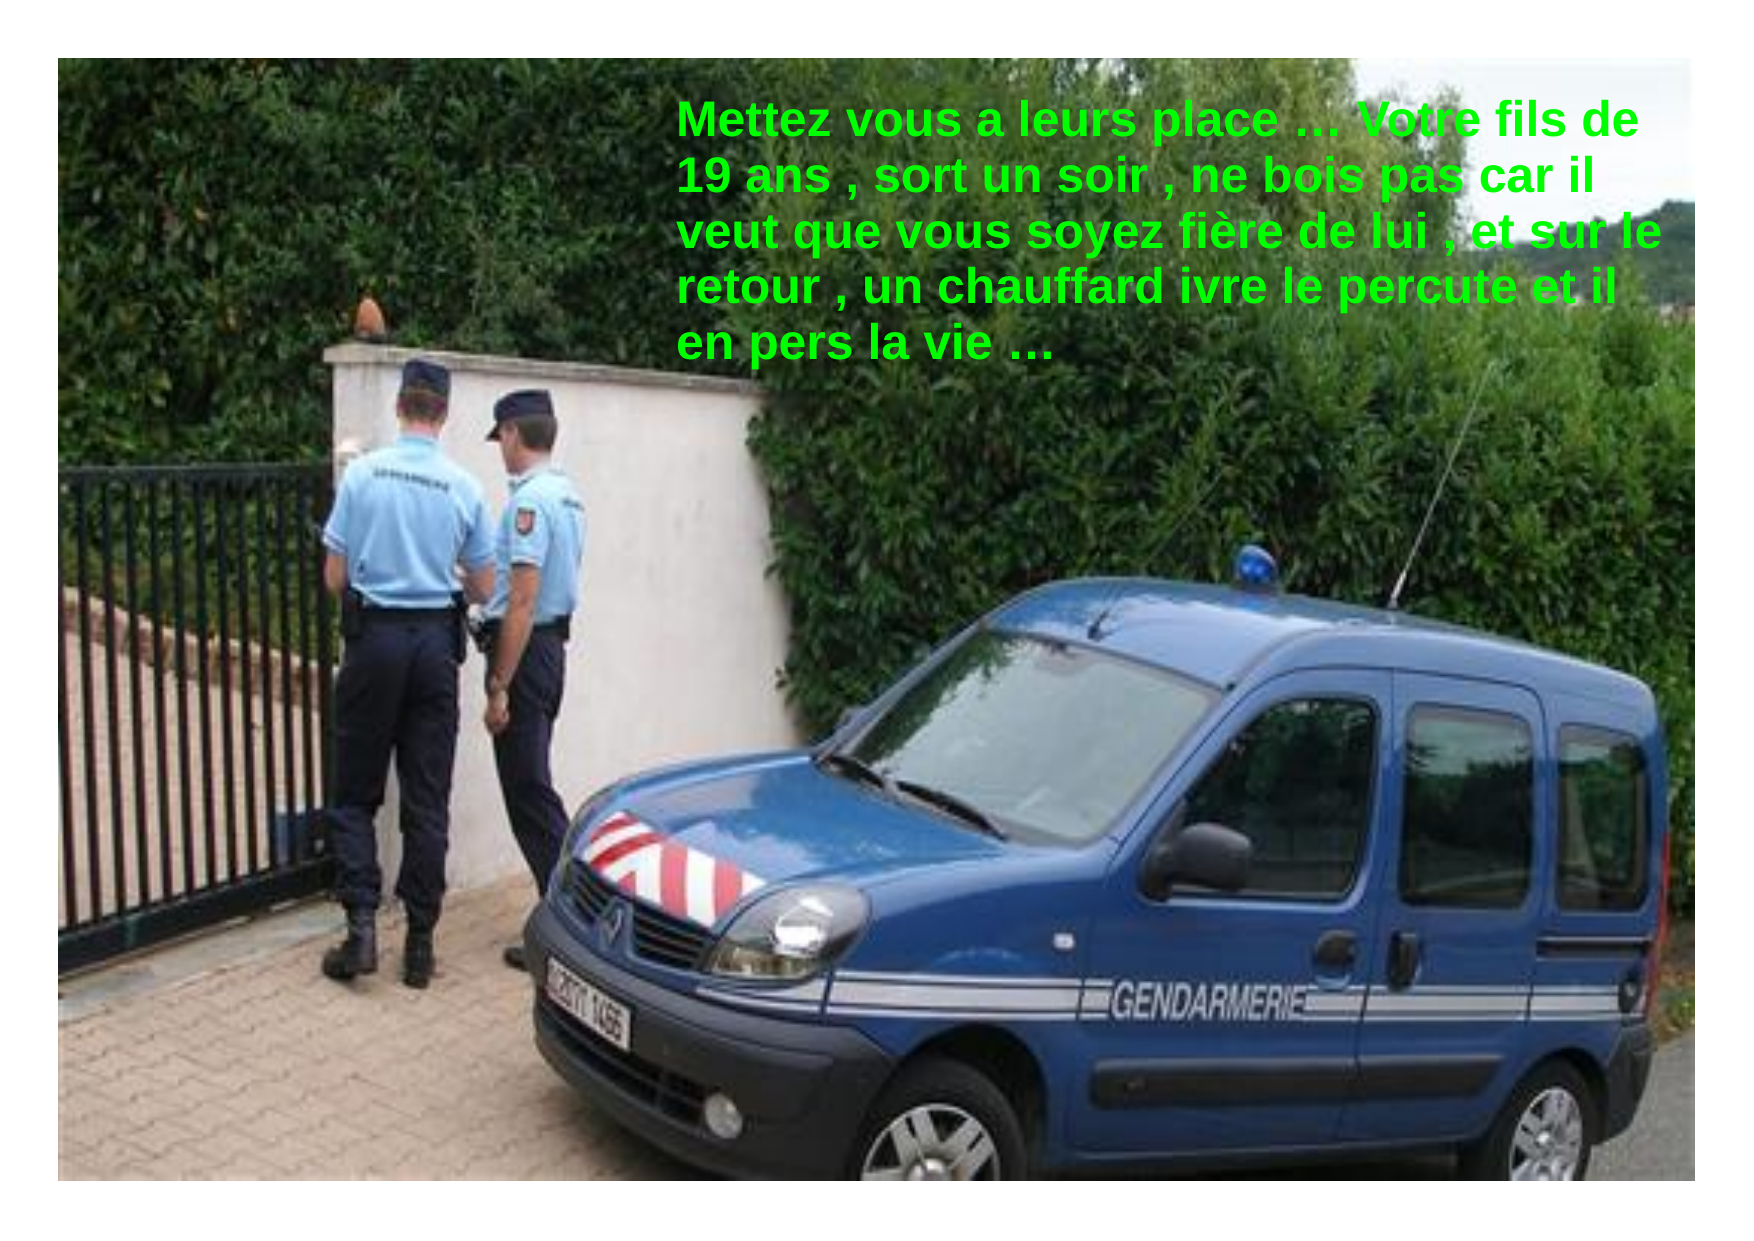

Mettez vous a leurs place … Votre fils de 19 ans , sort un soir , ne bois pas car il veut que vous soyez fière de lui , et sur le retour , un chauffard ivre le percute et il en pers la vie …